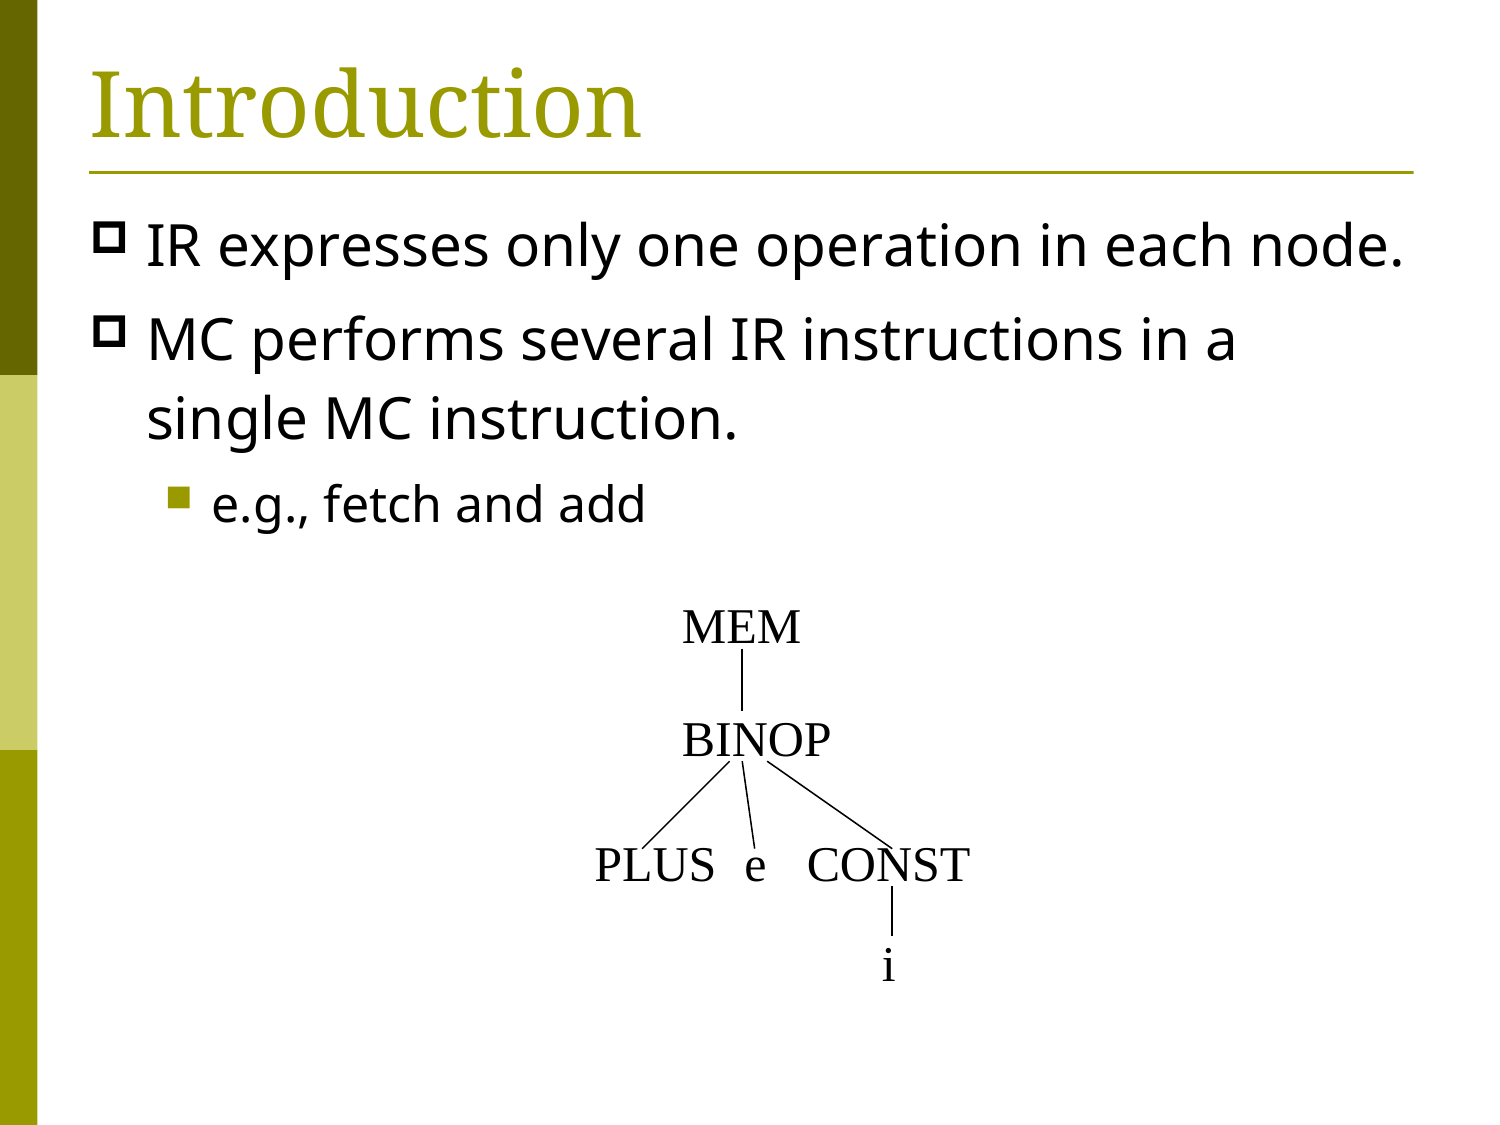

# Introduction
IR expresses only one operation in each node.
MC performs several IR instructions in a single MC instruction.
e.g., fetch and add
MEM
BINOP
PLUS
e
CONST
i